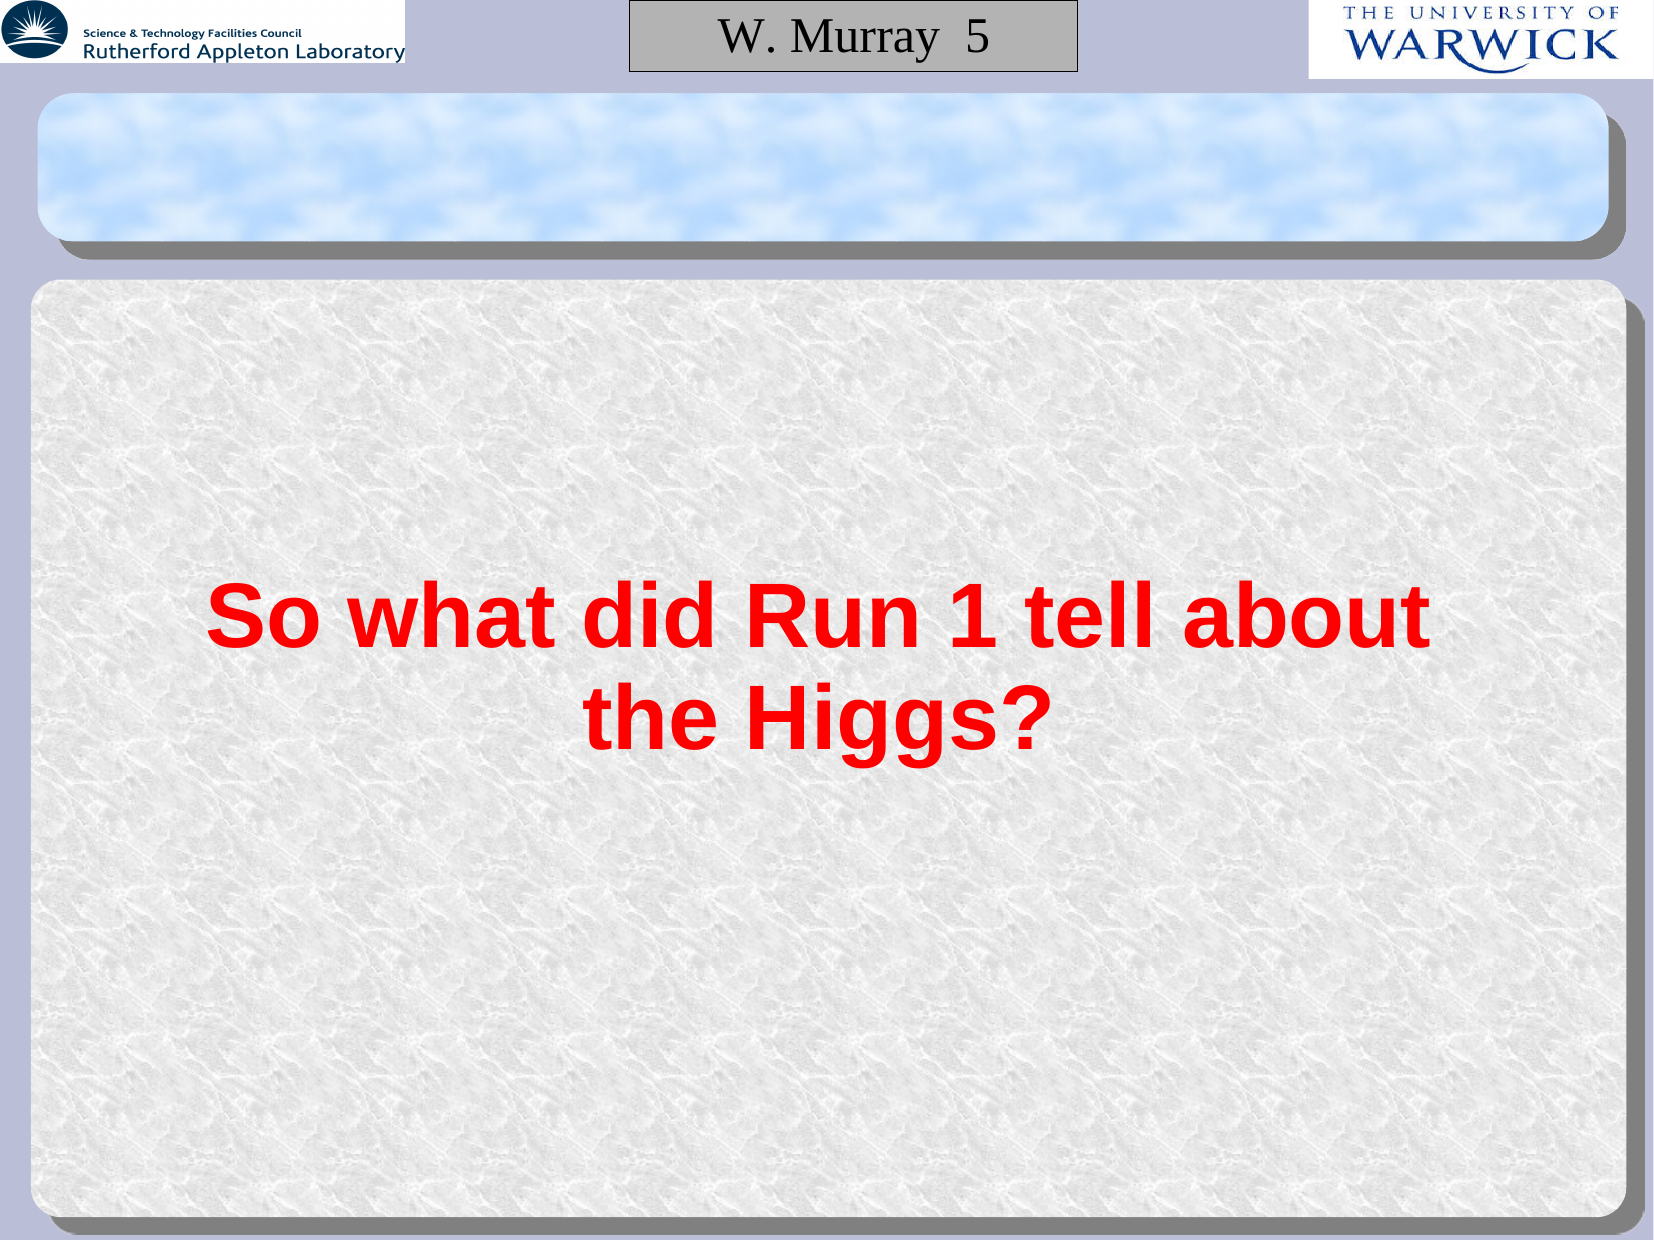

# So what did Run 1 tell about the Higgs?